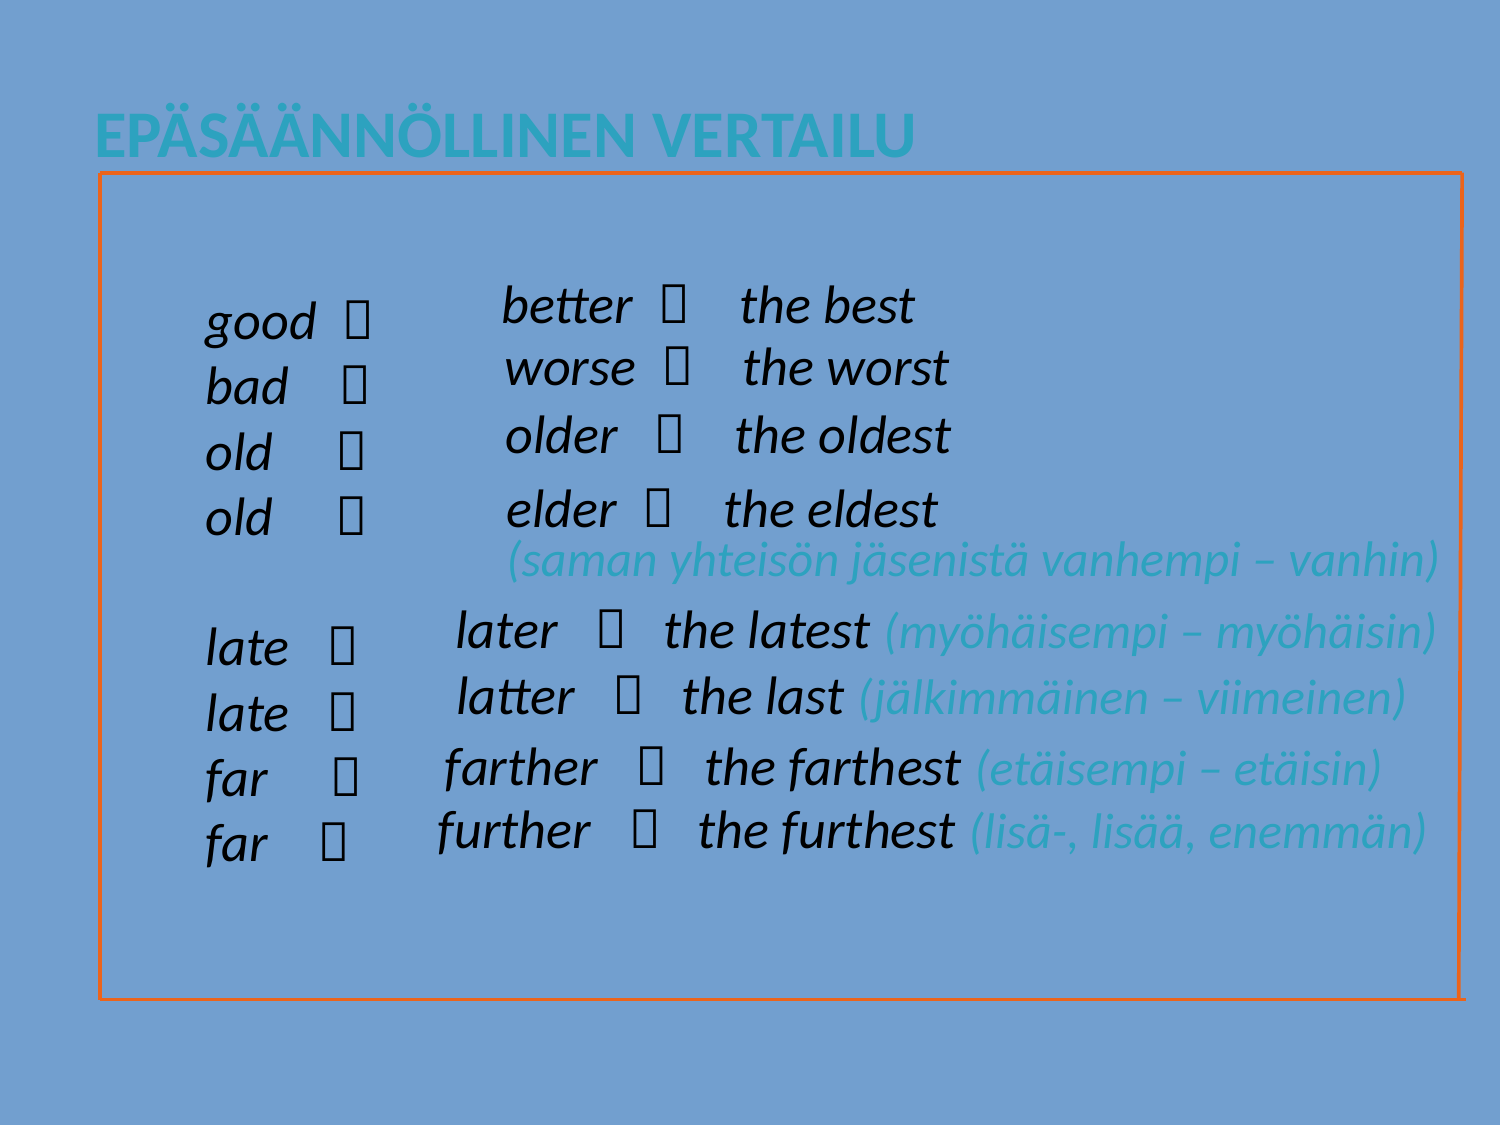

# EPÄSÄÄNNÖLLINEN VERTAILU
 		good 
		bad 
		old 
		old 
		late 
		late 
		far 
		far 
better  the best
 worse  the worst
older 	 the oldest
elder  the eldest
(saman yhteisön jäsenistä vanhempi – vanhin)
later  the latest (myöhäisempi – myöhäisin)
latter  the last (jälkimmäinen – viimeinen)
farther  the farthest (etäisempi – etäisin)
further  the furthest (lisä-, lisää, enemmän)